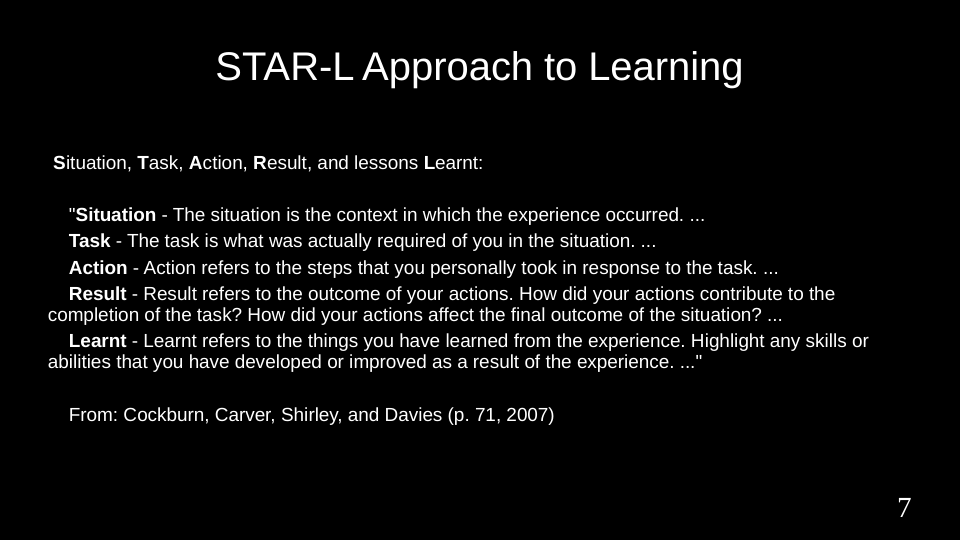

# STAR-L Approach to Learning
 Situation, Task, Action, Result, and lessons Learnt:
 "Situation - The situation is the context in which the experience occurred. ...
 Task - The task is what was actually required of you in the situation. ...
 Action - Action refers to the steps that you personally took in response to the task. ...
 Result - Result refers to the outcome of your actions. How did your actions contribute to the completion of the task? How did your actions affect the final outcome of the situation? ...
 Learnt - Learnt refers to the things you have learned from the experience. Highlight any skills or abilities that you have developed or improved as a result of the experience. ..."
 From: Cockburn, Carver, Shirley, and Davies (p. 71, 2007)
7